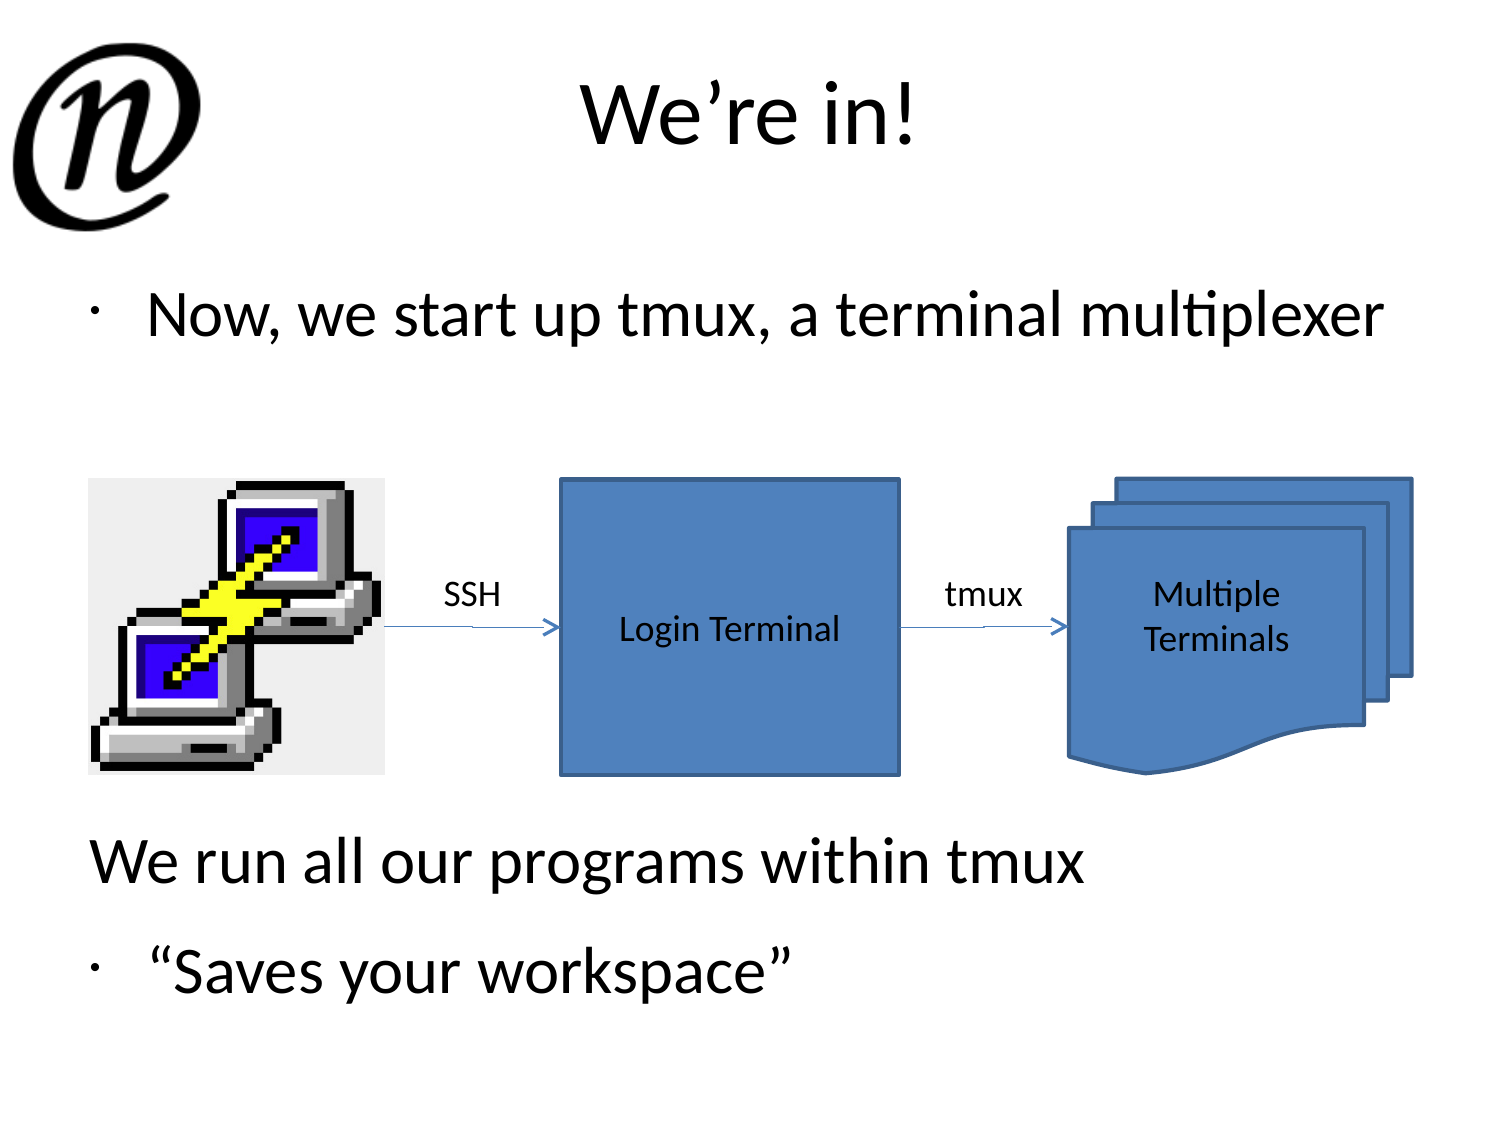

# We’re in!
Now, we start up tmux, a terminal multiplexer
We run all our programs within tmux
“Saves your workspace”
SSH
tmux
Multiple
Terminals
Login Terminal